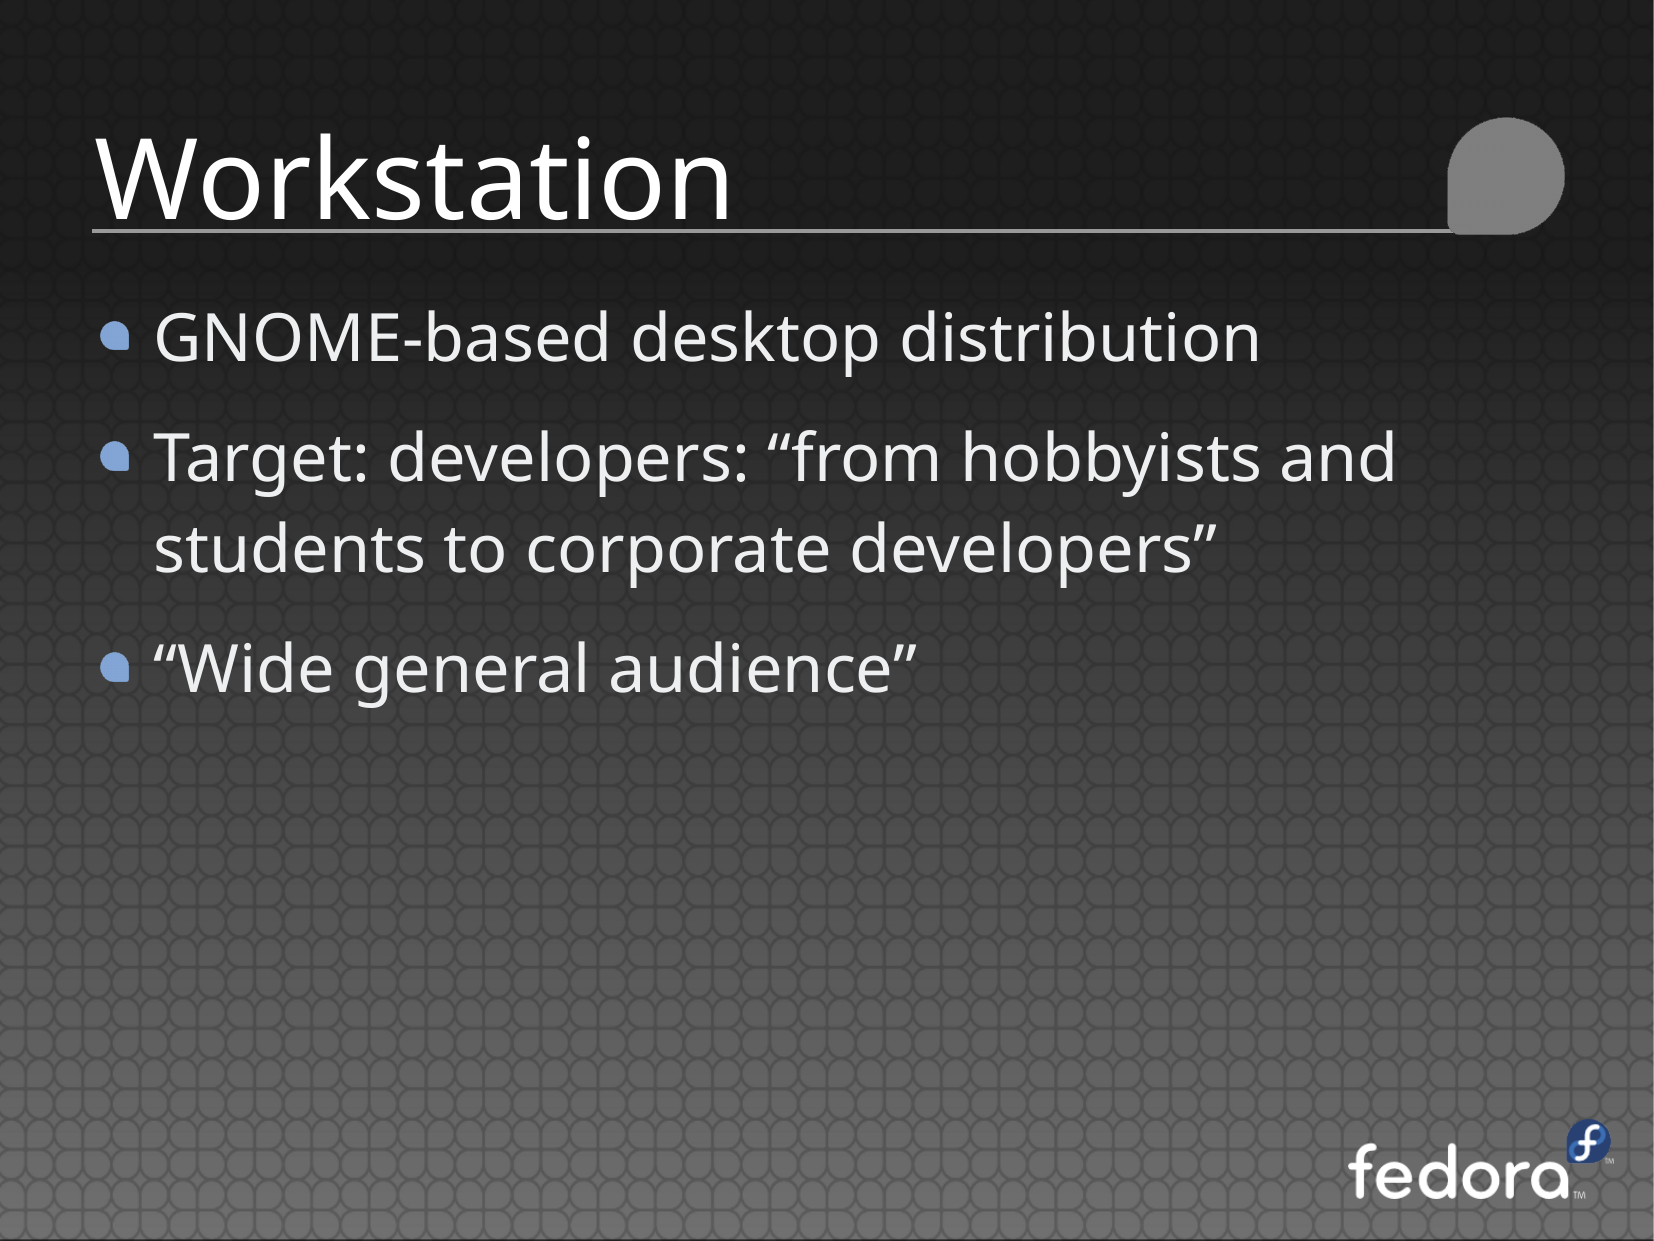

Workstation
# GNOME-based desktop distribution
Target: developers: “from hobbyists and students to corporate developers”
“Wide general audience”